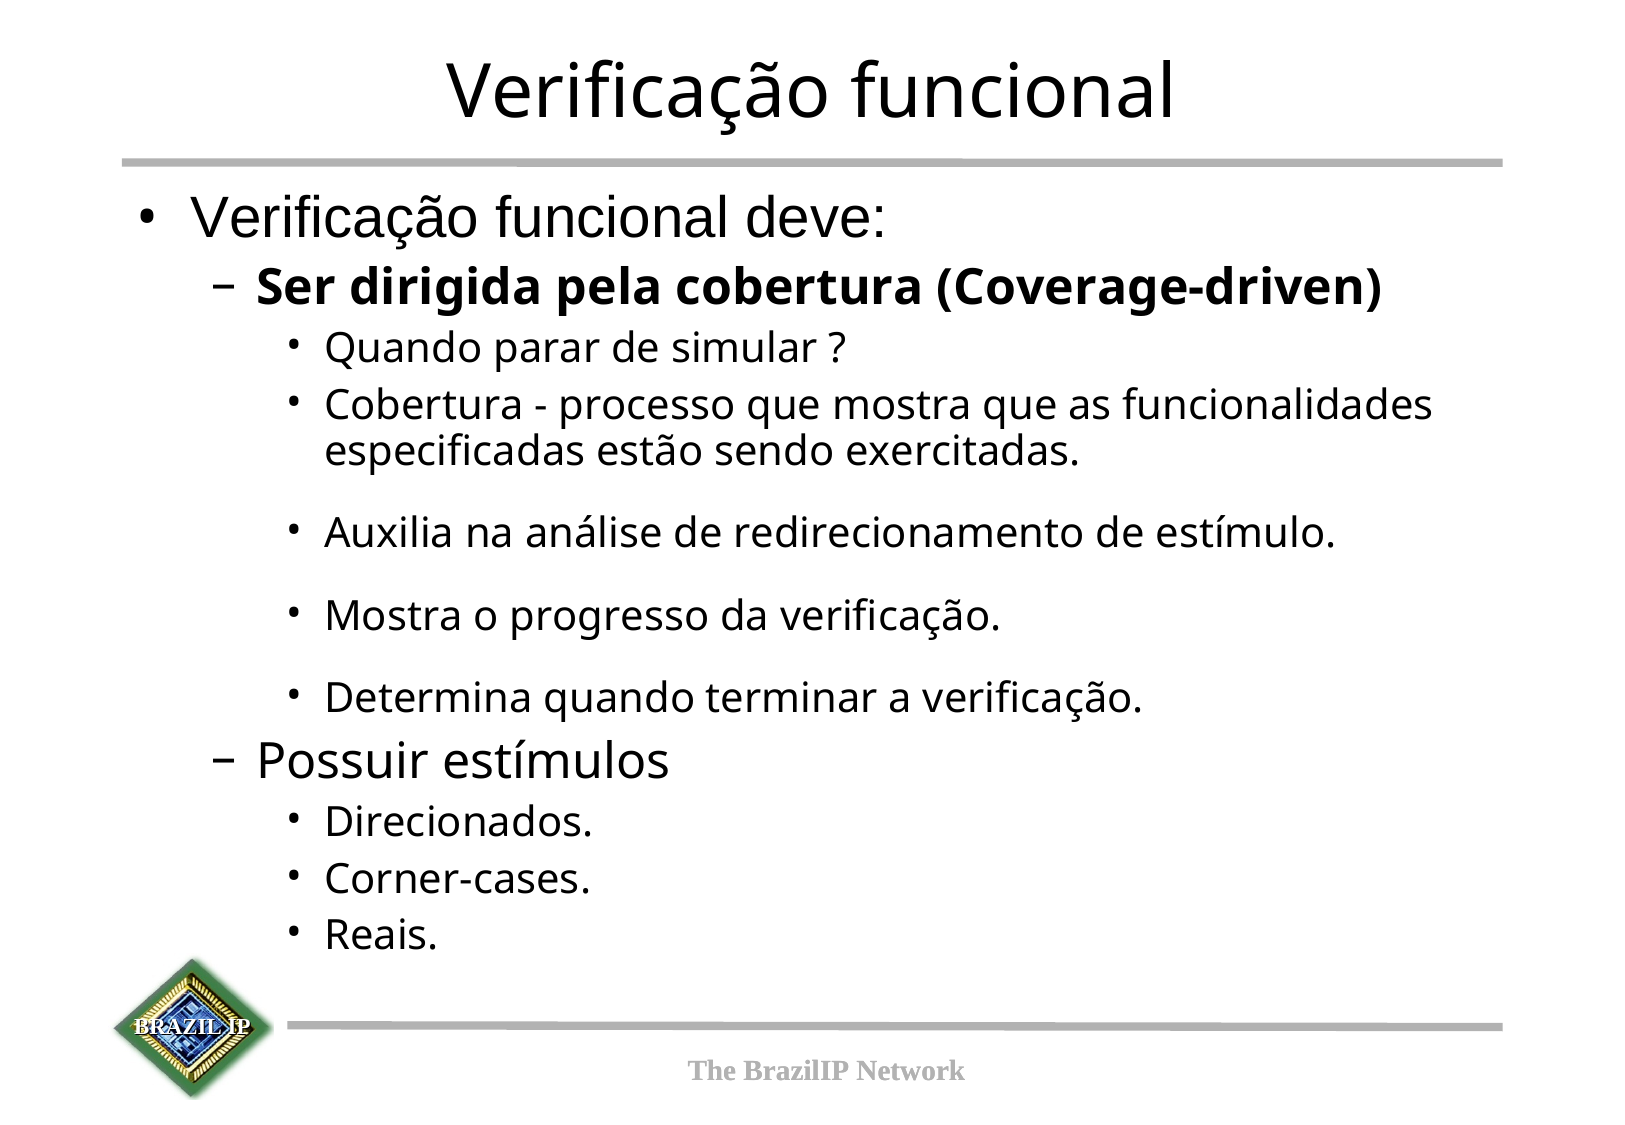

# Verificação funcional
Verificação funcional deve:
Ser dirigida pela cobertura (Coverage-driven)‏
Quando parar de simular ?
Cobertura - processo que mostra que as funcionalidades especificadas estão sendo exercitadas.
Auxilia na análise de redirecionamento de estímulo.
Mostra o progresso da verificação.
Determina quando terminar a verificação.
Possuir estímulos
Direcionados.
Corner-cases.
Reais.